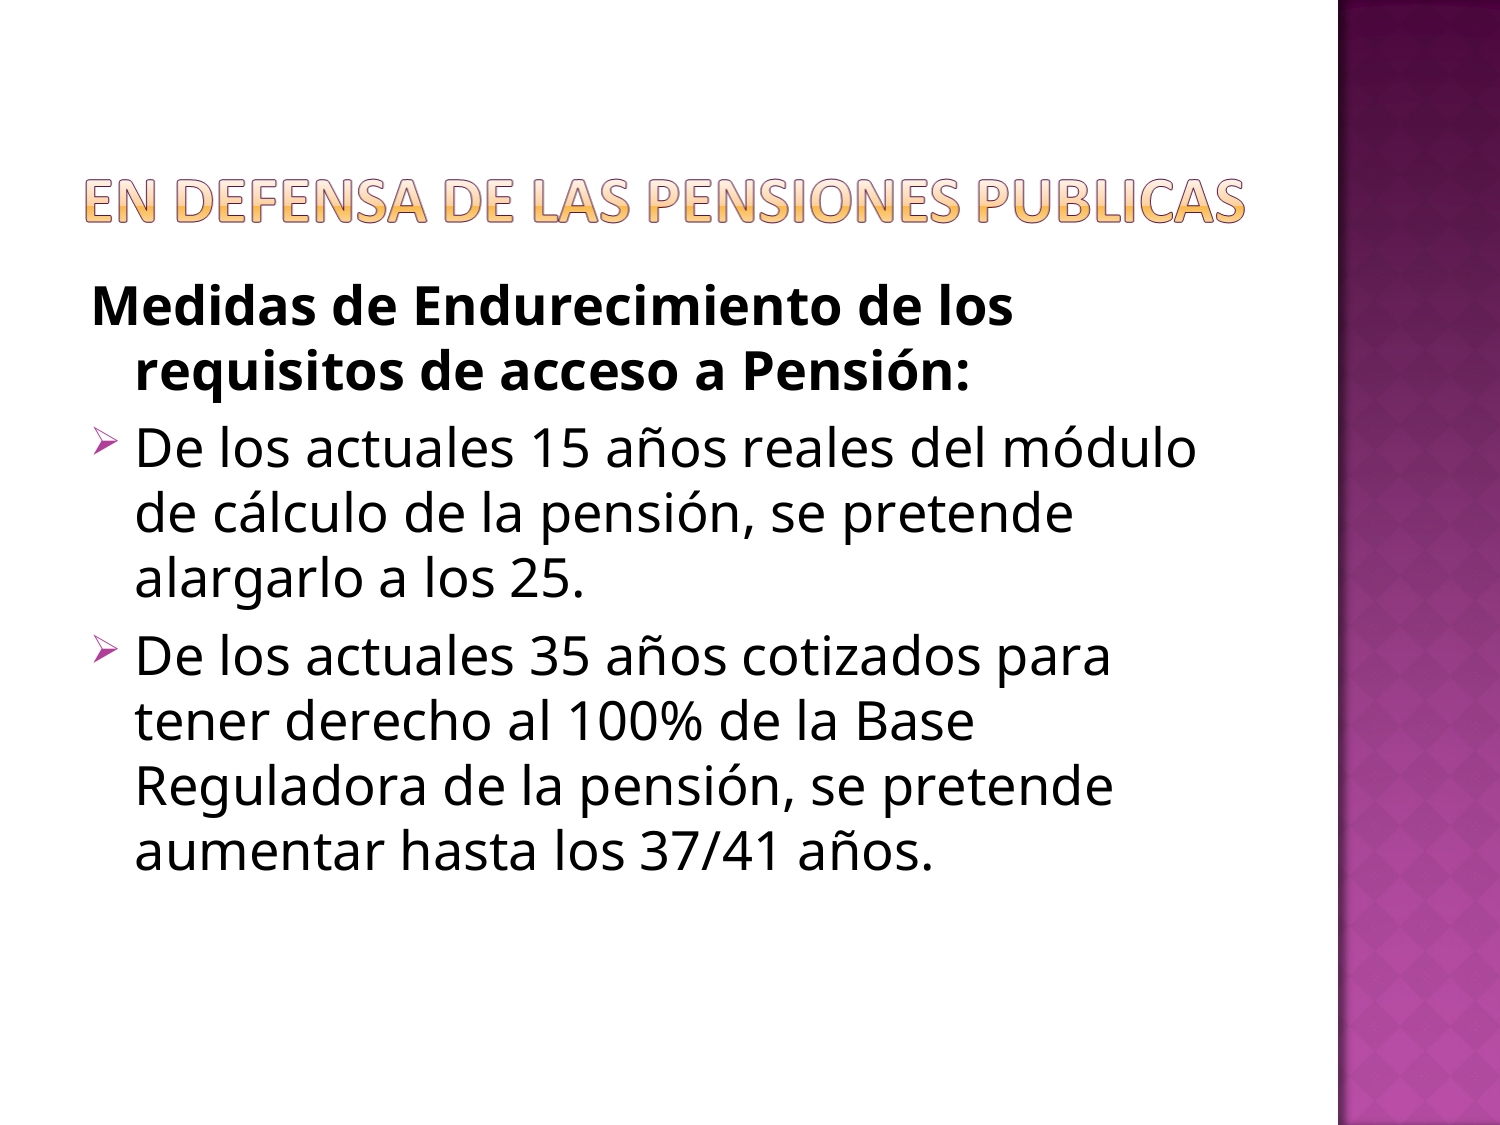

# Medidas de Endurecimiento de los requisitos de acceso a Pensión:
De los actuales 15 años reales del módulo de cálculo de la pensión, se pretende alargarlo a los 25.
De los actuales 35 años cotizados para tener derecho al 100% de la Base Reguladora de la pensión, se pretende aumentar hasta los 37/41 años.